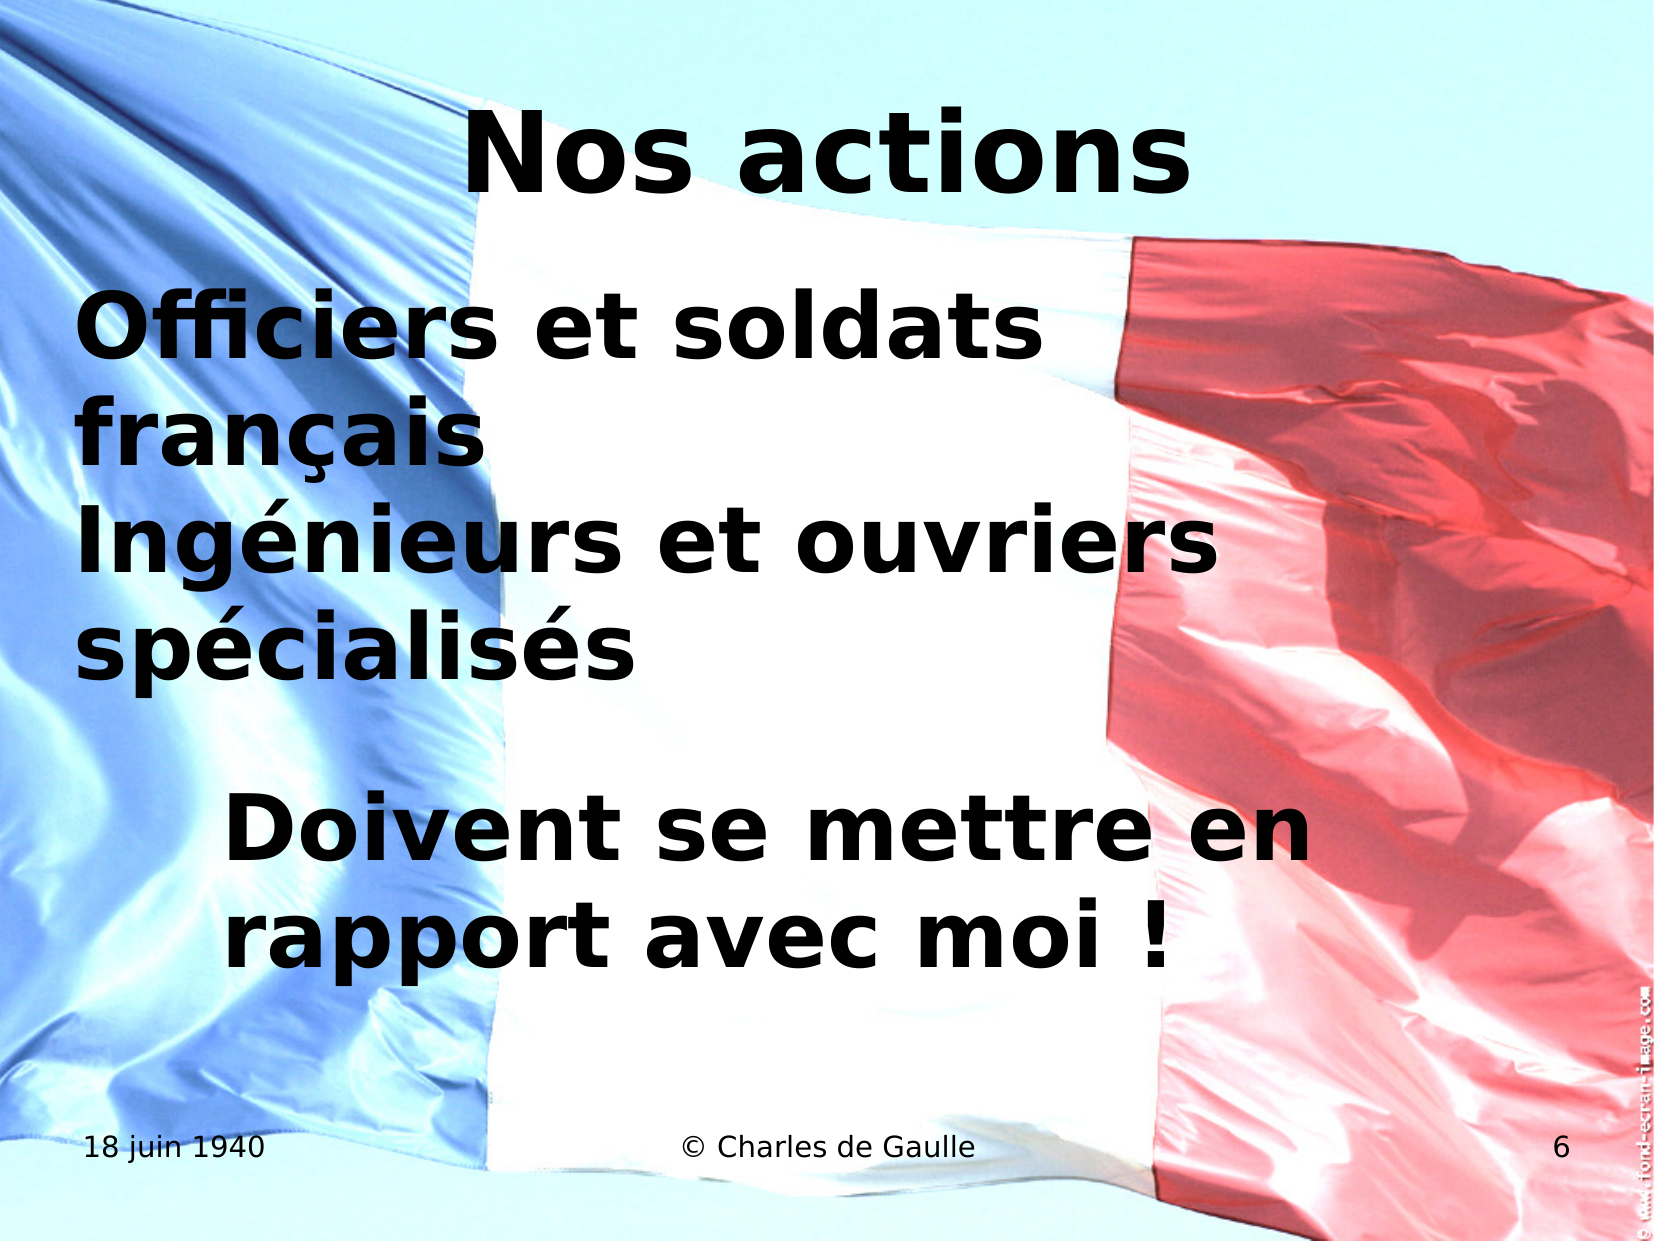

# Nos actions
Officiers et soldats français
Ingénieurs et ouvriers spécialisés
Doivent se mettre en rapport avec moi !
18 juin 1940
© Charles de Gaulle
6